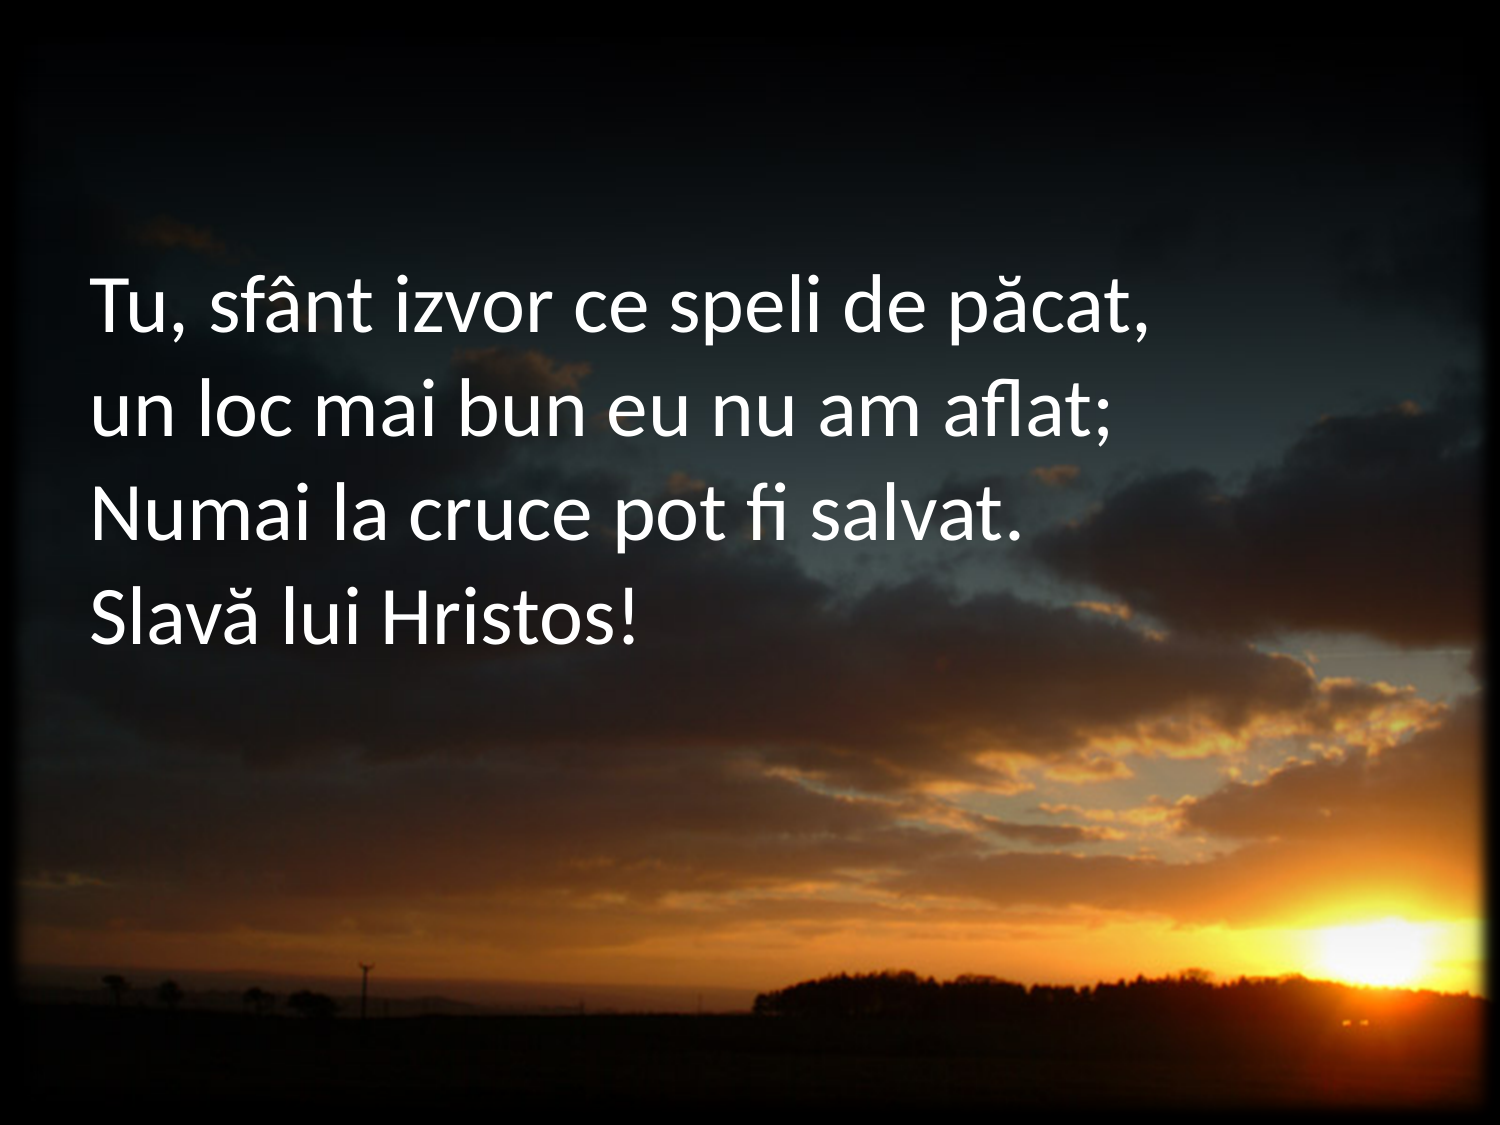

#
Tu, sfânt izvor ce speli de păcat,
un loc mai bun eu nu am aflat;
Numai la cruce pot fi salvat.
Slavă lui Hristos!